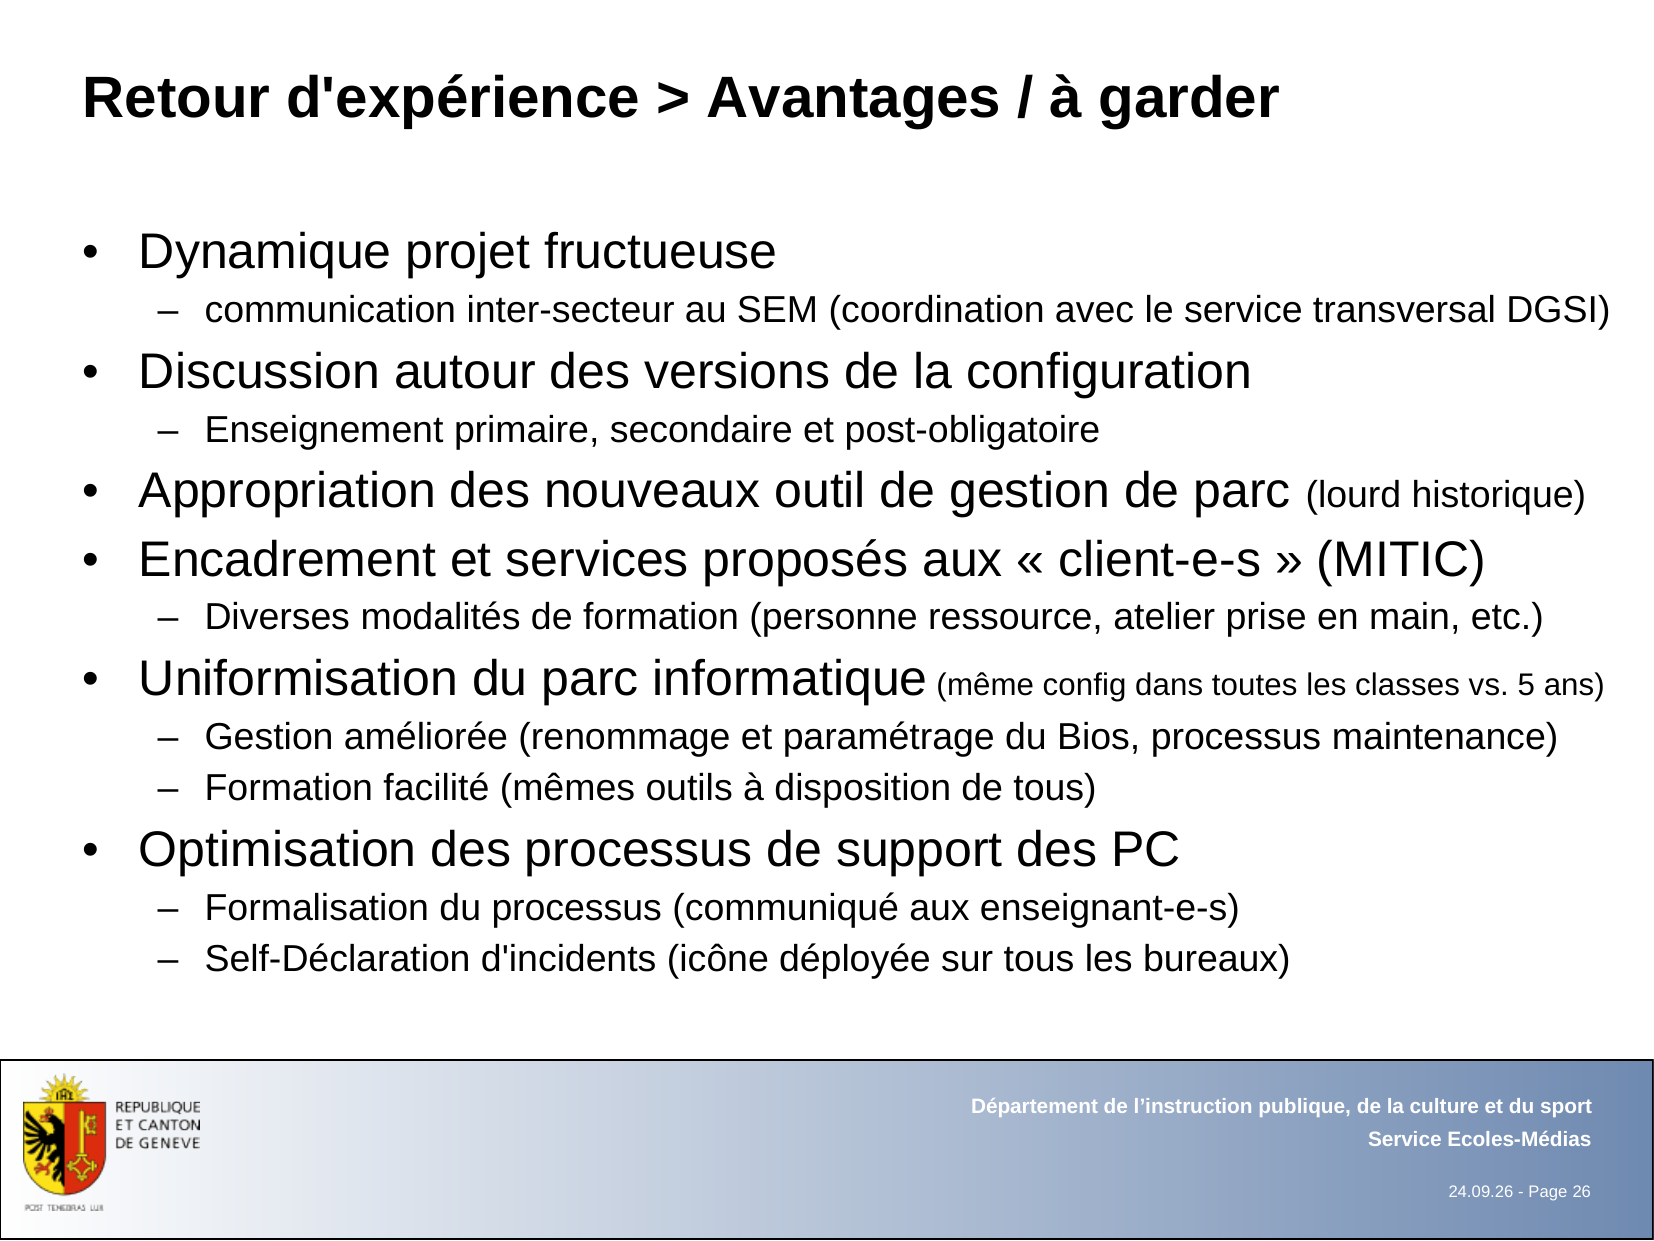

# Retour d'expérience > Avantages / à garder
Dynamique projet fructueuse
communication inter-secteur au SEM (coordination avec le service transversal DGSI)
Discussion autour des versions de la configuration
Enseignement primaire, secondaire et post-obligatoire
Appropriation des nouveaux outil de gestion de parc (lourd historique)
Encadrement et services proposés aux « client-e-s » (MITIC)
Diverses modalités de formation (personne ressource, atelier prise en main, etc.)
Uniformisation du parc informatique (même config dans toutes les classes vs. 5 ans)
Gestion améliorée (renommage et paramétrage du Bios, processus maintenance)
Formation facilité (mêmes outils à disposition de tous)
Optimisation des processus de support des PC
Formalisation du processus (communiqué aux enseignant-e-s)
Self-Déclaration d'incidents (icône déployée sur tous les bureaux)
Département
Nom du service ou office